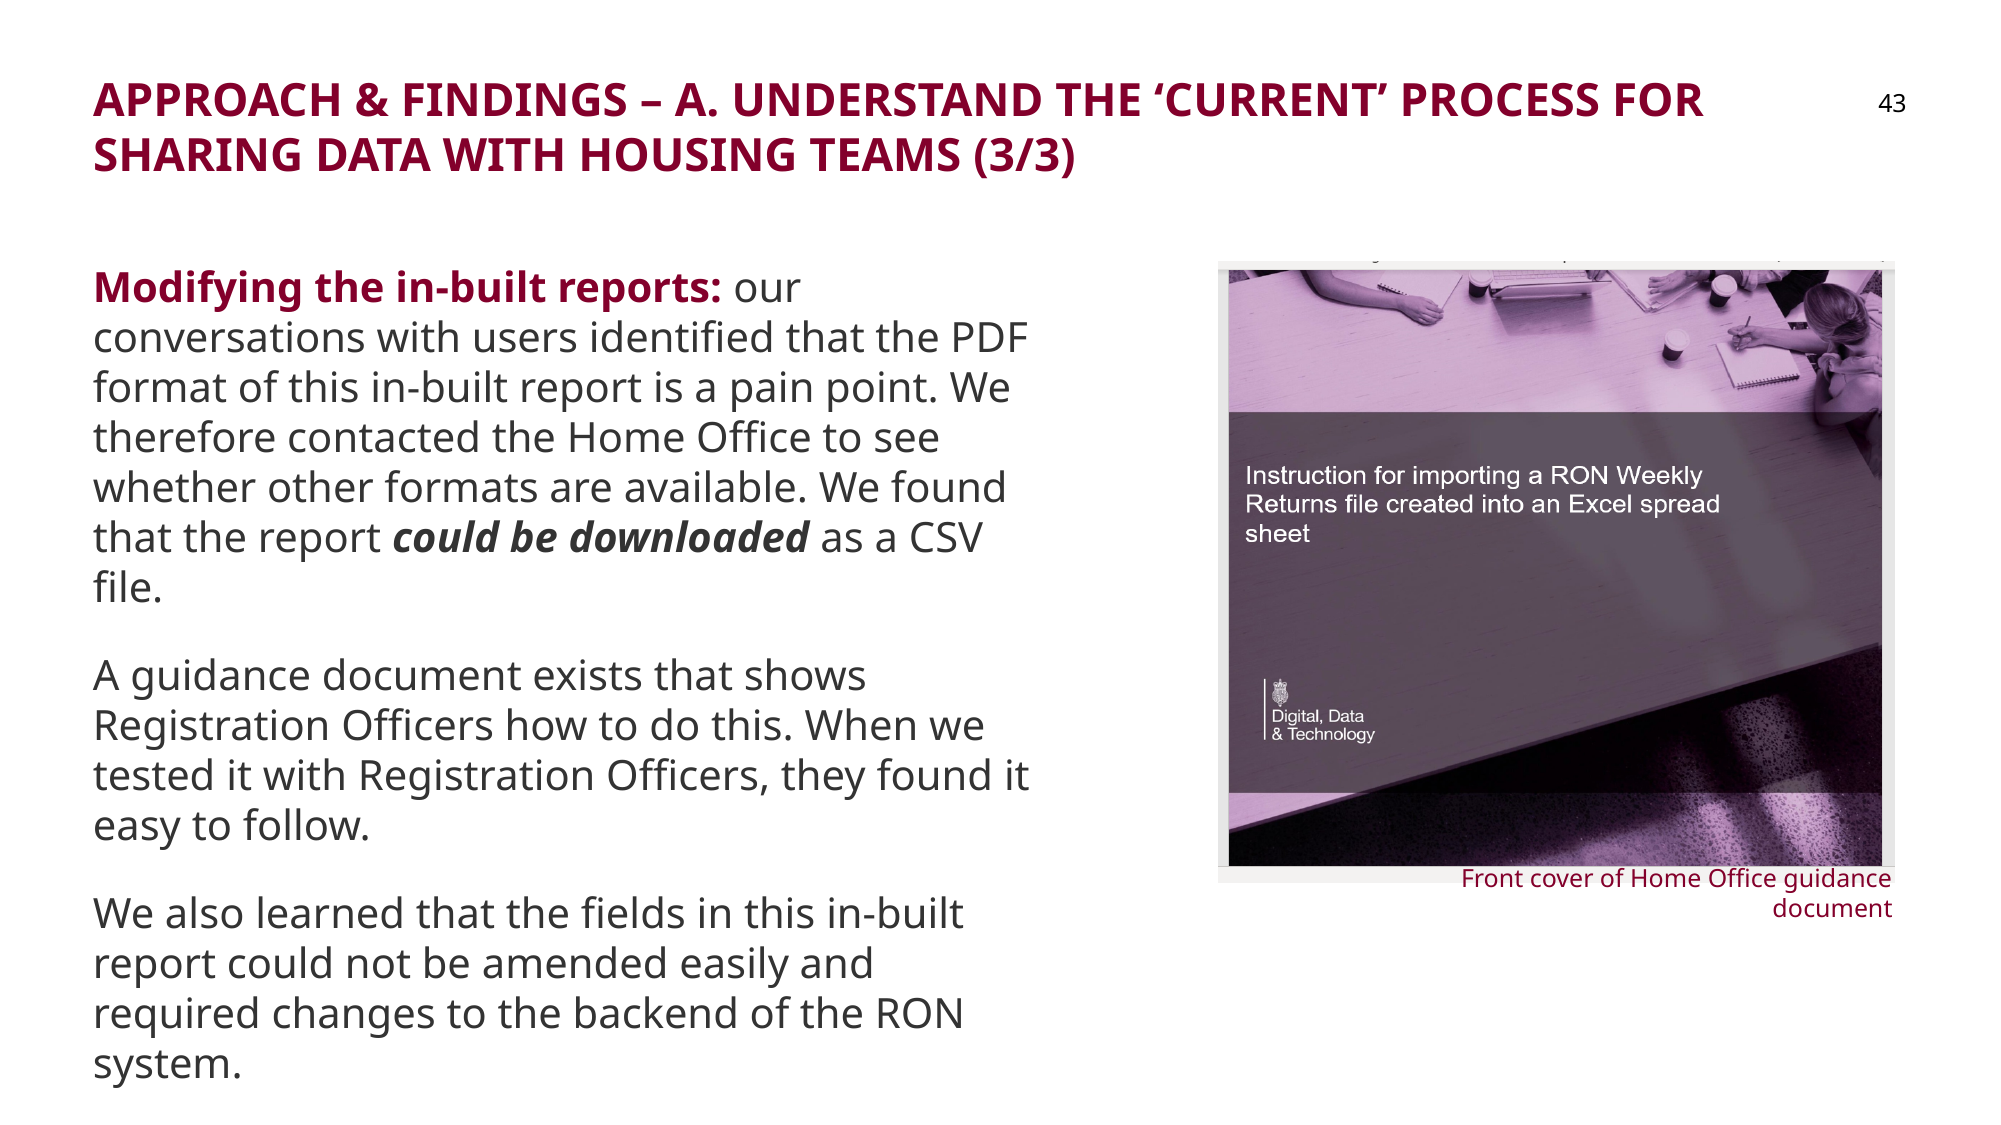

# APPROACH & FINDINGS – A. UNDERSTAND THE ‘CURRENT’ PROCESS FOR SHARING DATA WITH HOUSING TEAMS (3/3)
Modifying the in-built reports: our conversations with users identified that the PDF format of this in-built report is a pain point. We therefore contacted the Home Office to see whether other formats are available. We found that the report could be downloaded as a CSV file.
A guidance document exists that shows Registration Officers how to do this. When we tested it with Registration Officers, they found it easy to follow.
We also learned that the fields in this in-built report could not be amended easily and required changes to the backend of the RON system.
Front cover of Home Office guidance document